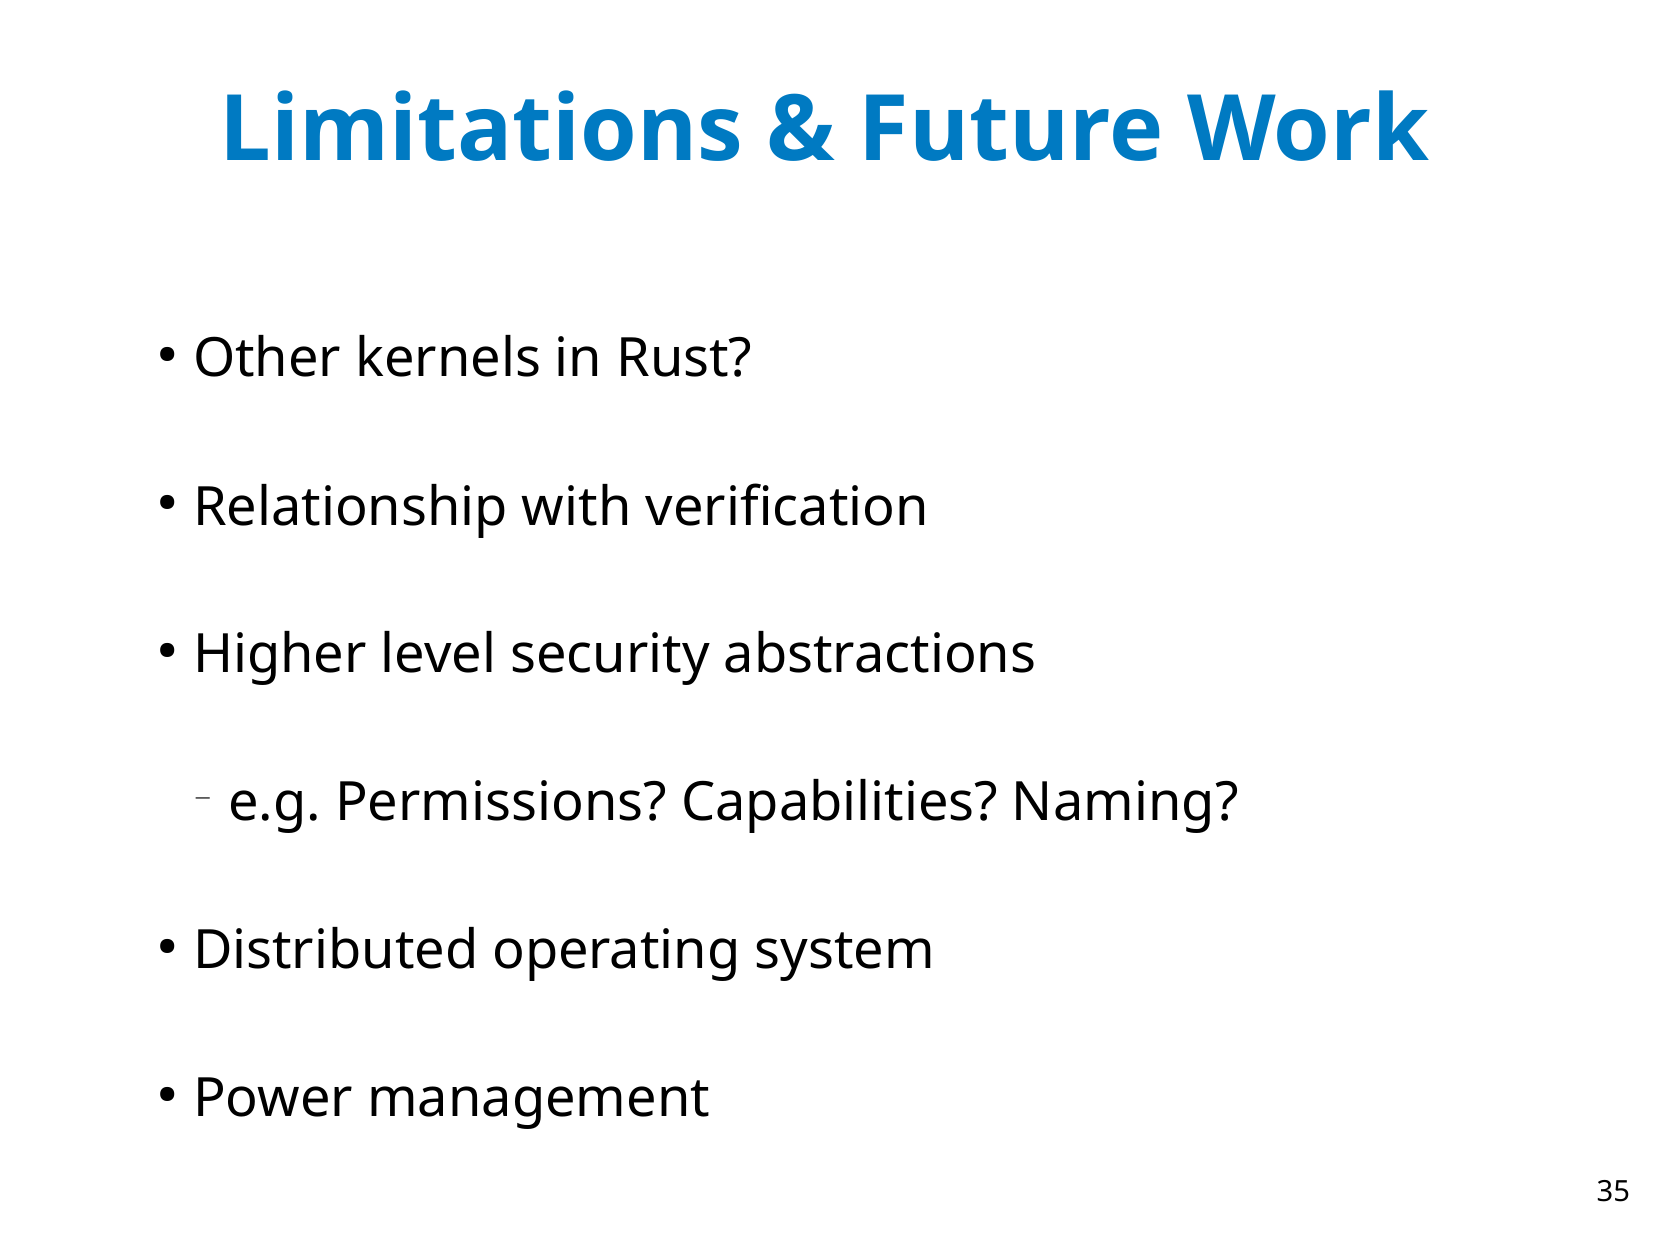

Limitations & Future Work
Other kernels in Rust?
Relationship with verification
Higher level security abstractions
e.g. Permissions? Capabilities? Naming?
Distributed operating system
Power management
35